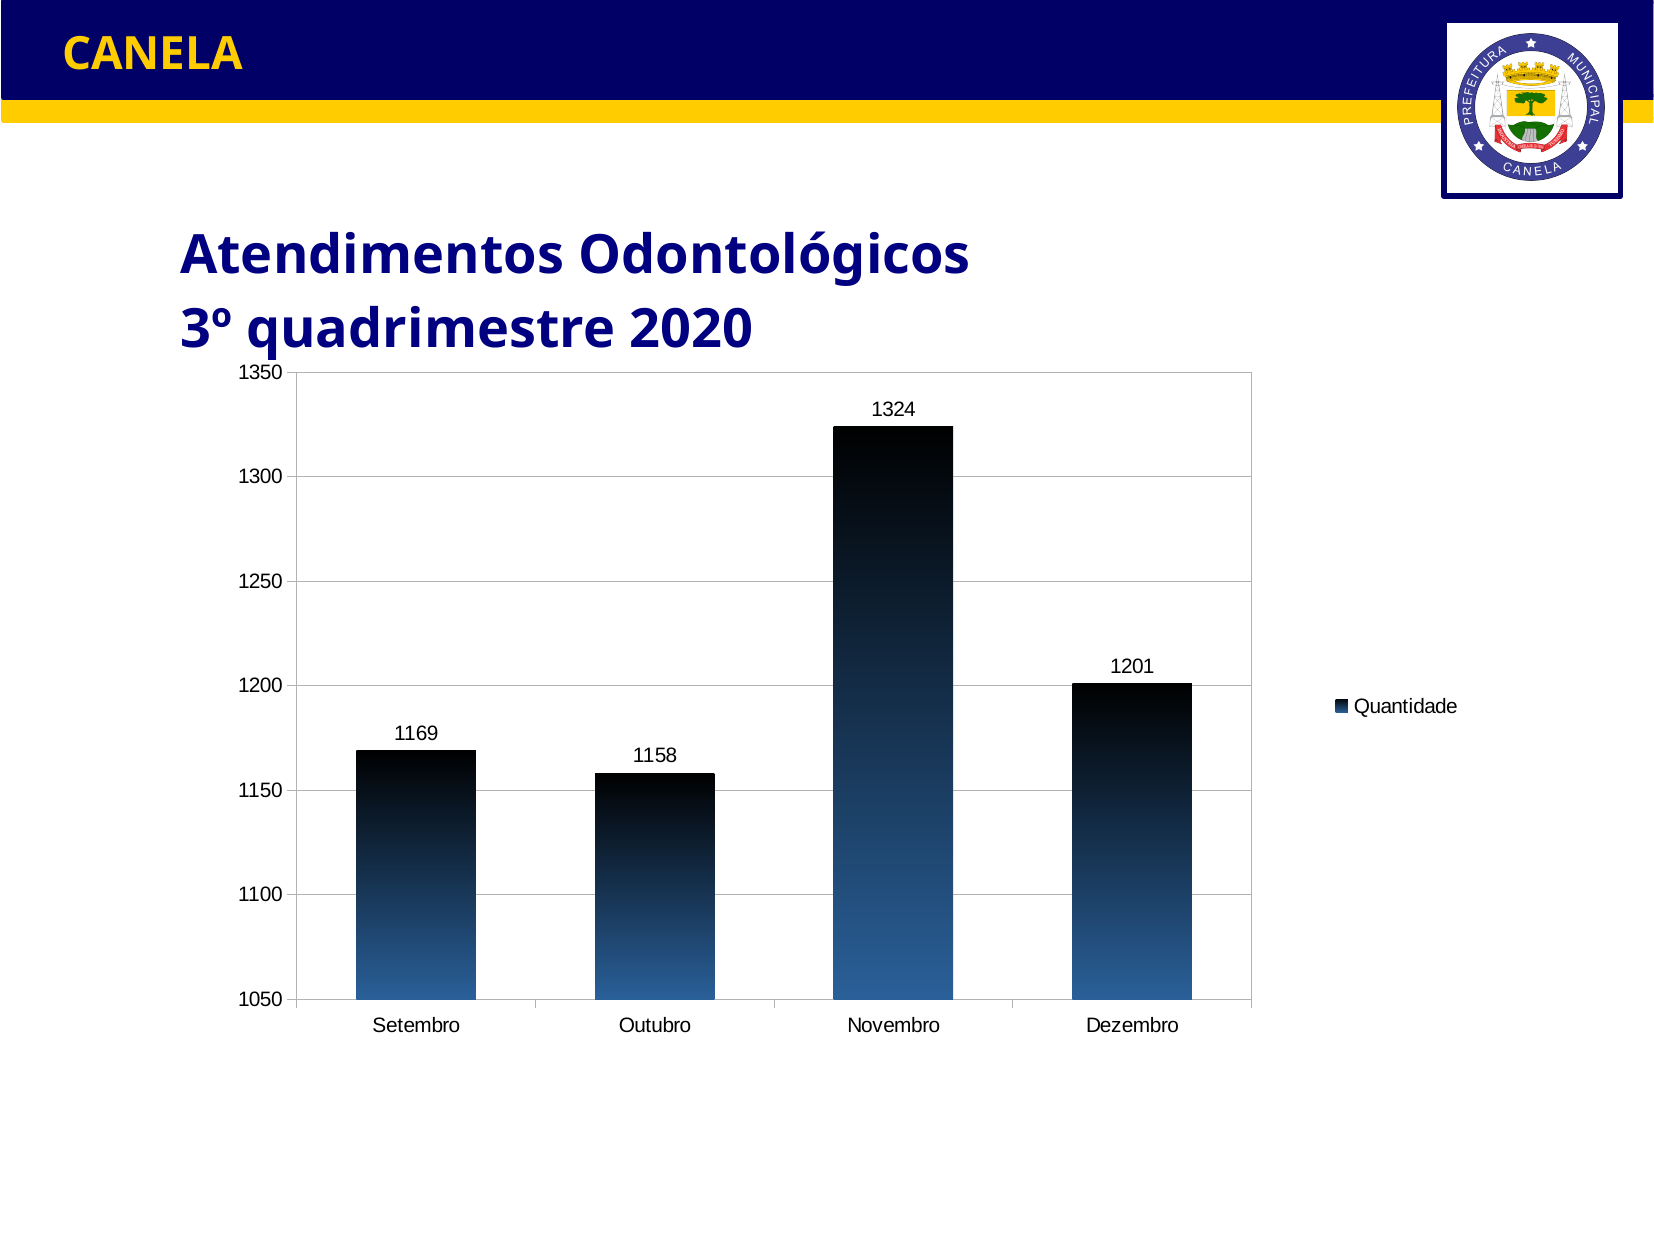

CANELA
CANELA
Atendimentos Odontológicos
3º quadrimestre 2020
### Chart
| Category | Quantidade |
|---|---|
| Setembro | 1169.0 |
| Outubro | 1158.0 |
| Novembro | 1324.0 |
| Dezembro | 1201.0 |